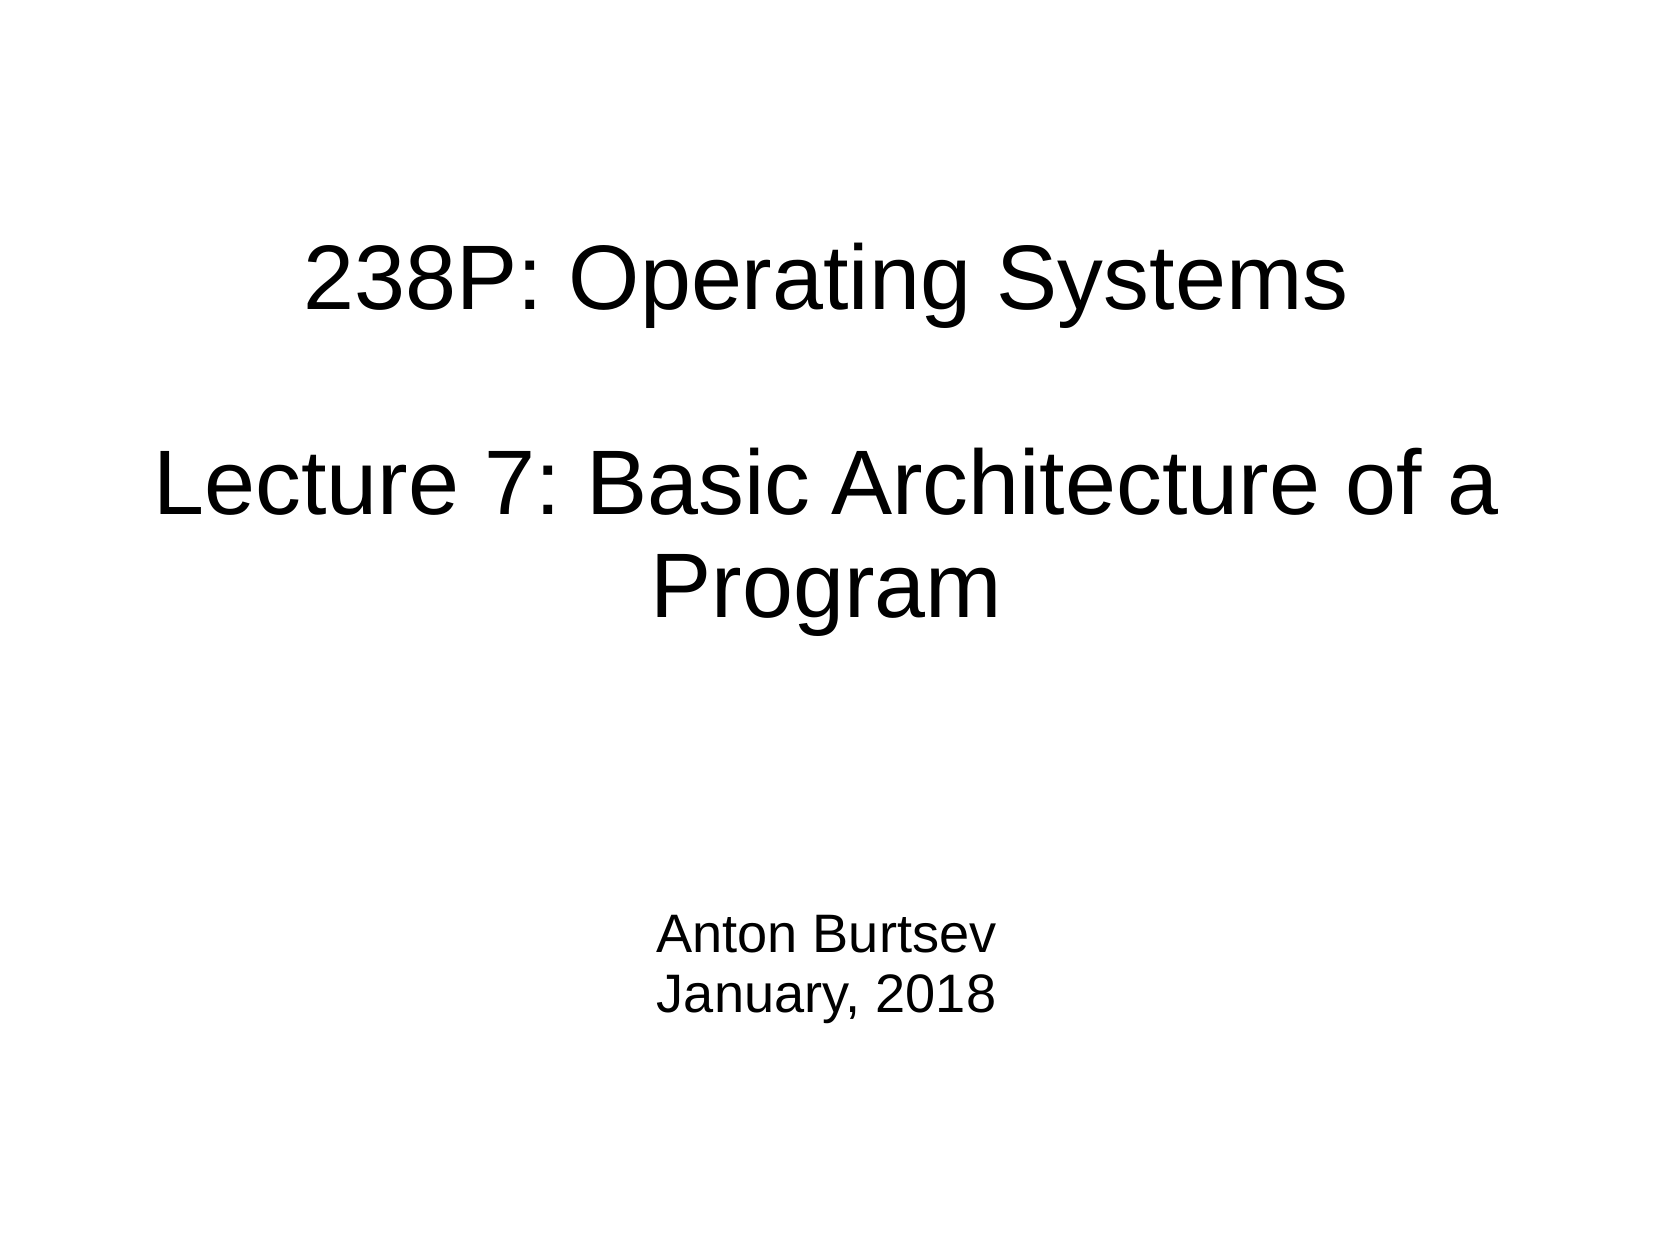

# 238P: Operating Systems Lecture 7: Basic Architecture of a Program
Anton Burtsev
January, 2018